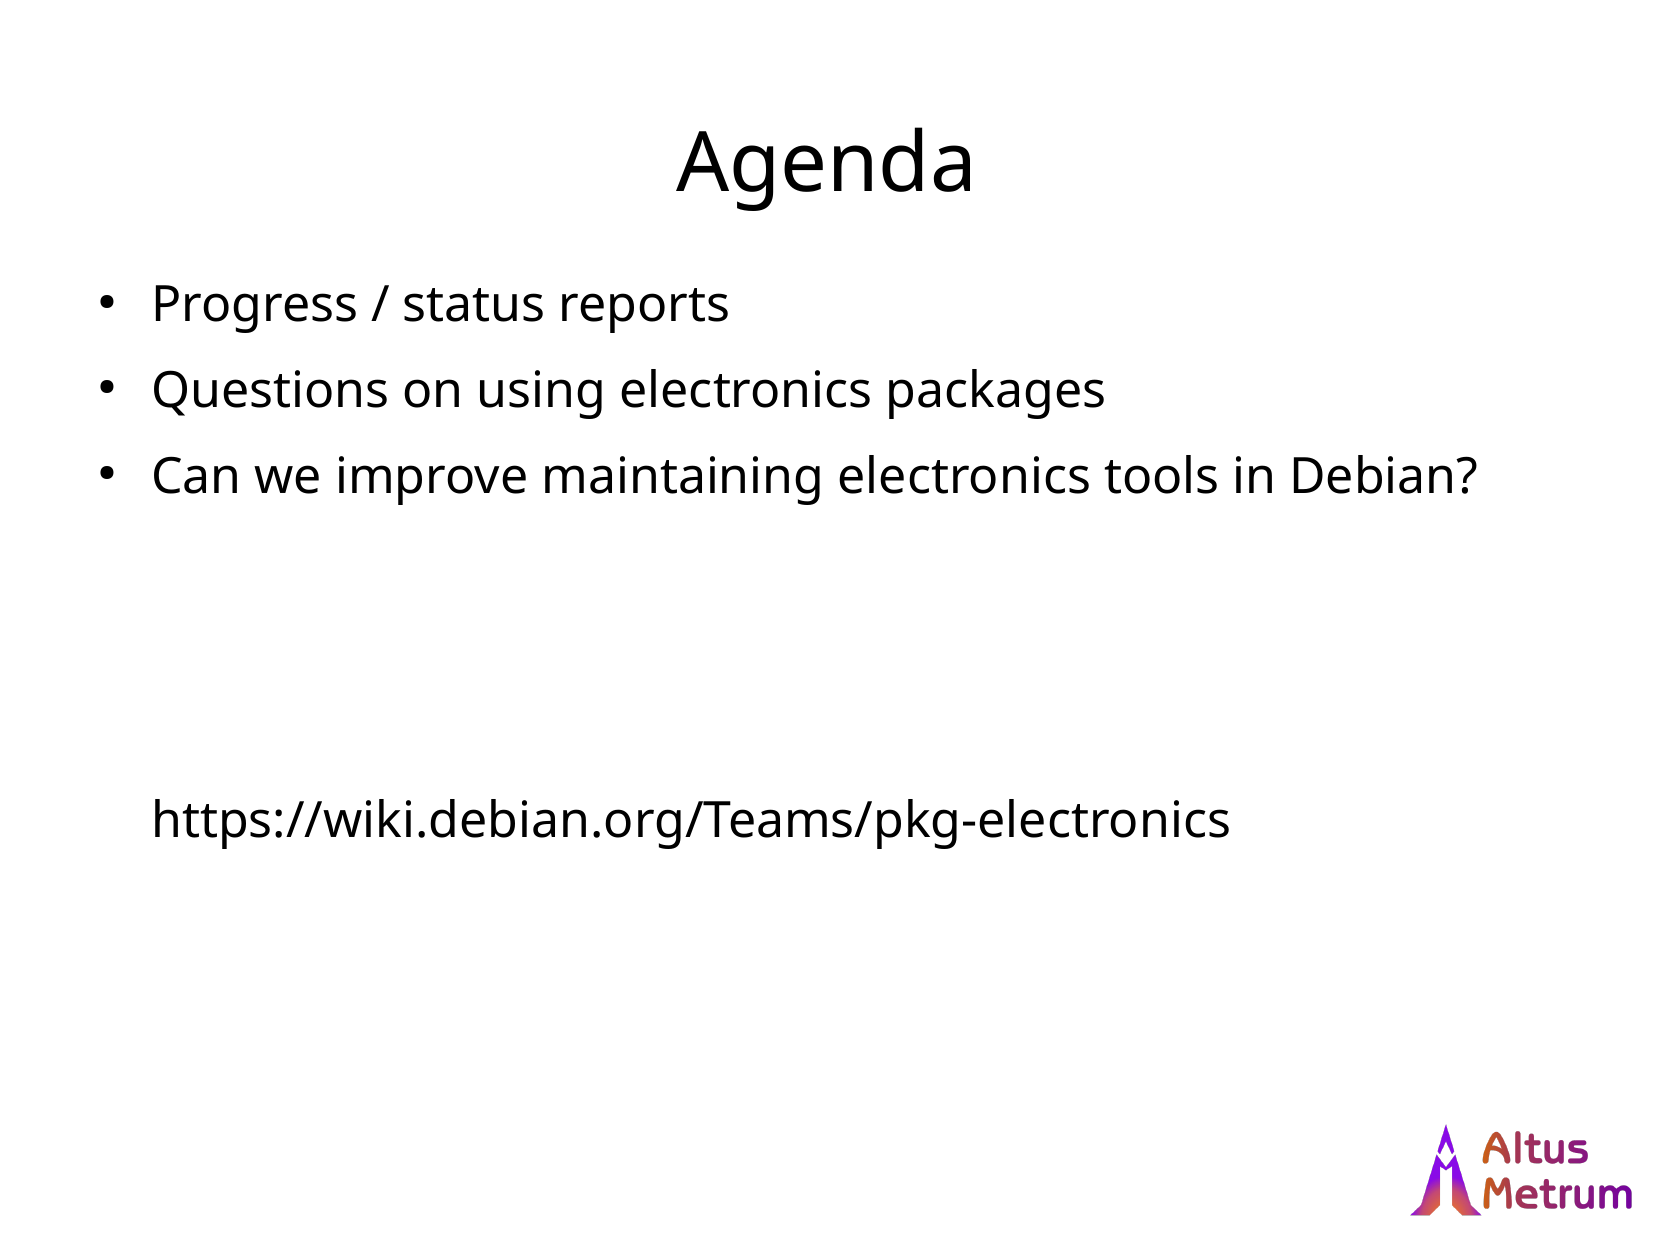

# Agenda
Progress / status reports
Questions on using electronics packages
Can we improve maintaining electronics tools in Debian?
https://wiki.debian.org/Teams/pkg-electronics